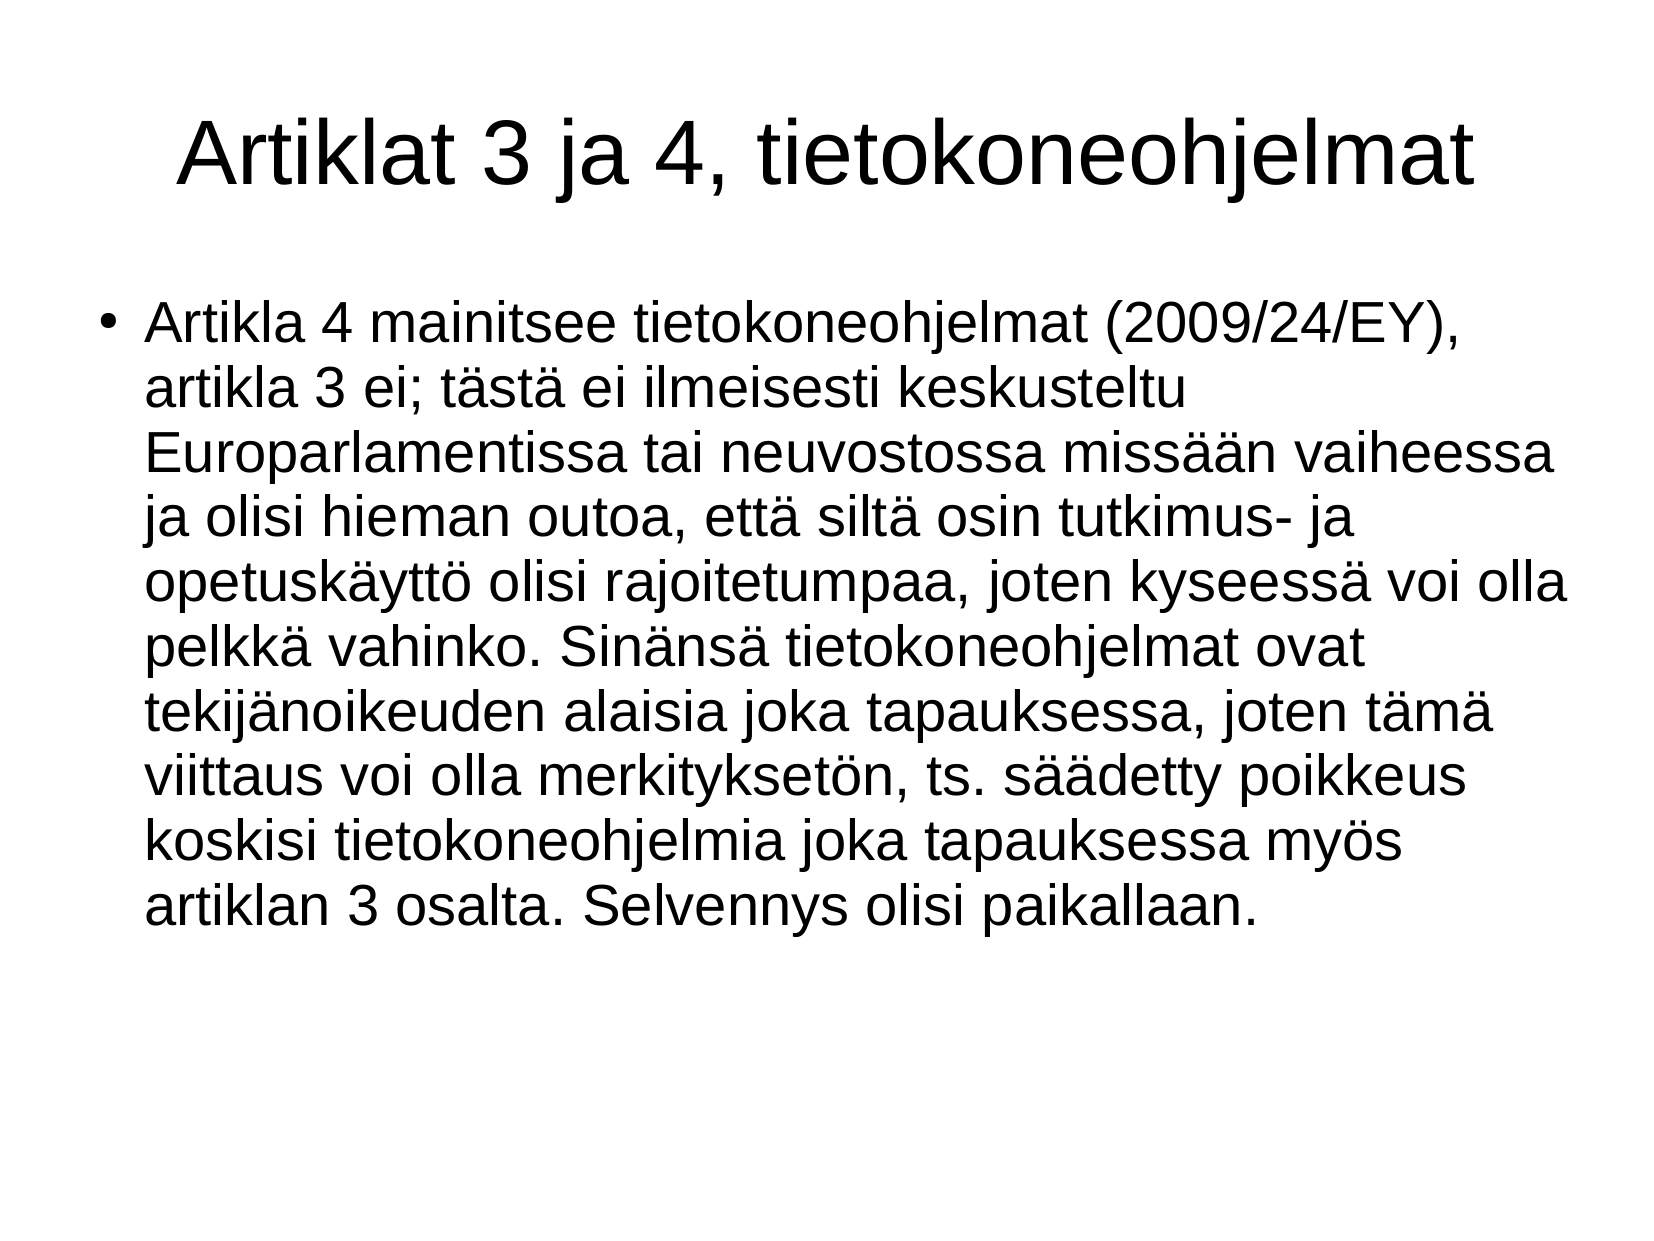

# Artiklat 3 ja 4, tietokoneohjelmat
Artikla 4 mainitsee tietokoneohjelmat (2009/24/EY), artikla 3 ei; tästä ei ilmeisesti keskusteltu Europarlamentissa tai neuvostossa missään vaiheessa ja olisi hieman outoa, että siltä osin tutkimus- ja opetuskäyttö olisi rajoitetumpaa, joten kyseessä voi olla pelkkä vahinko. Sinänsä tietokoneohjelmat ovat tekijänoikeuden alaisia joka tapauksessa, joten tämä viittaus voi olla merkityksetön, ts. säädetty poikkeus koskisi tietokoneohjelmia joka tapauksessa myös artiklan 3 osalta. Selvennys olisi paikallaan.